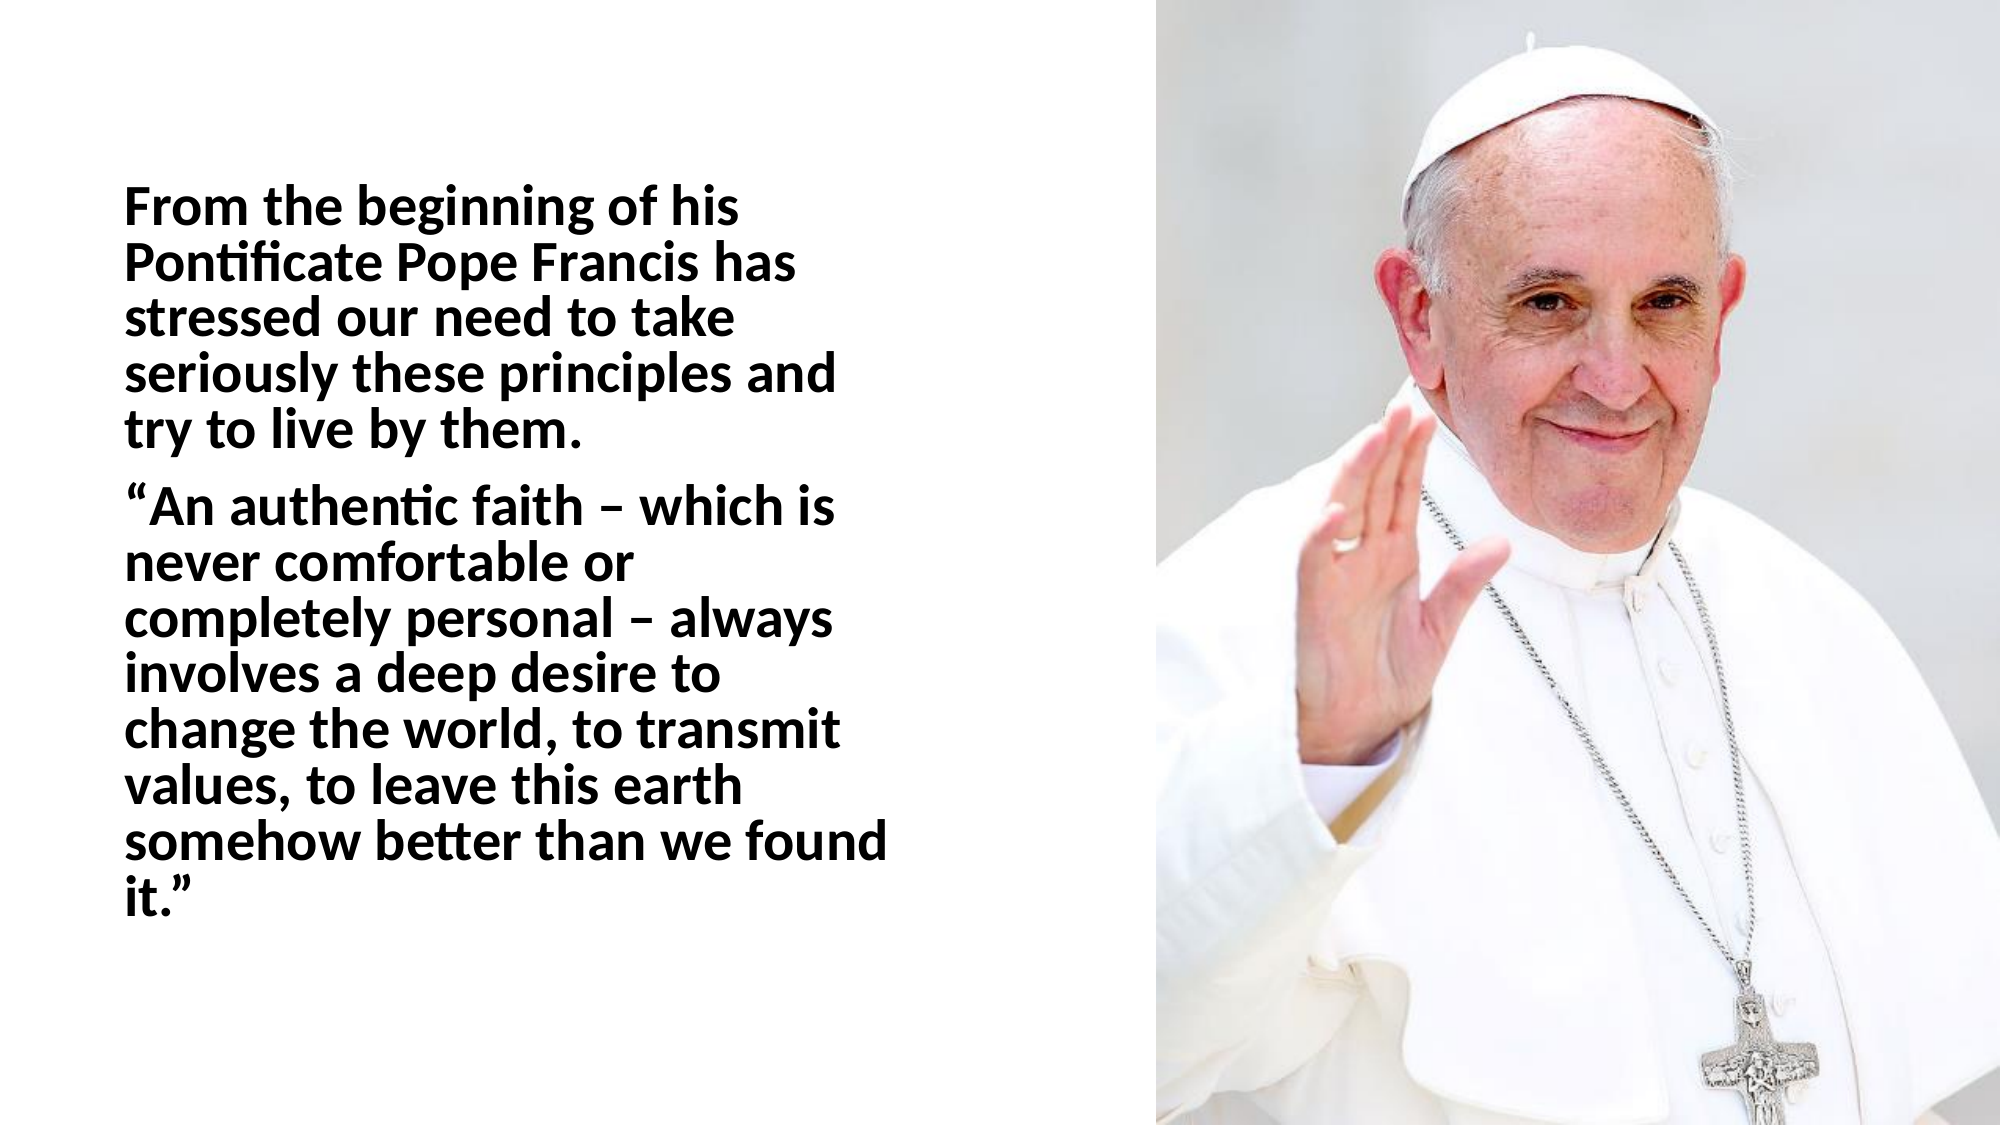

# From the beginning of his Pontificate Pope Francis has stressed our need to take seriously these principles and try to live by them.
“An authentic faith – which is never comfortable or completely personal – always involves a deep desire to change the world, to transmit values, to leave this earth somehow better than we found it.”